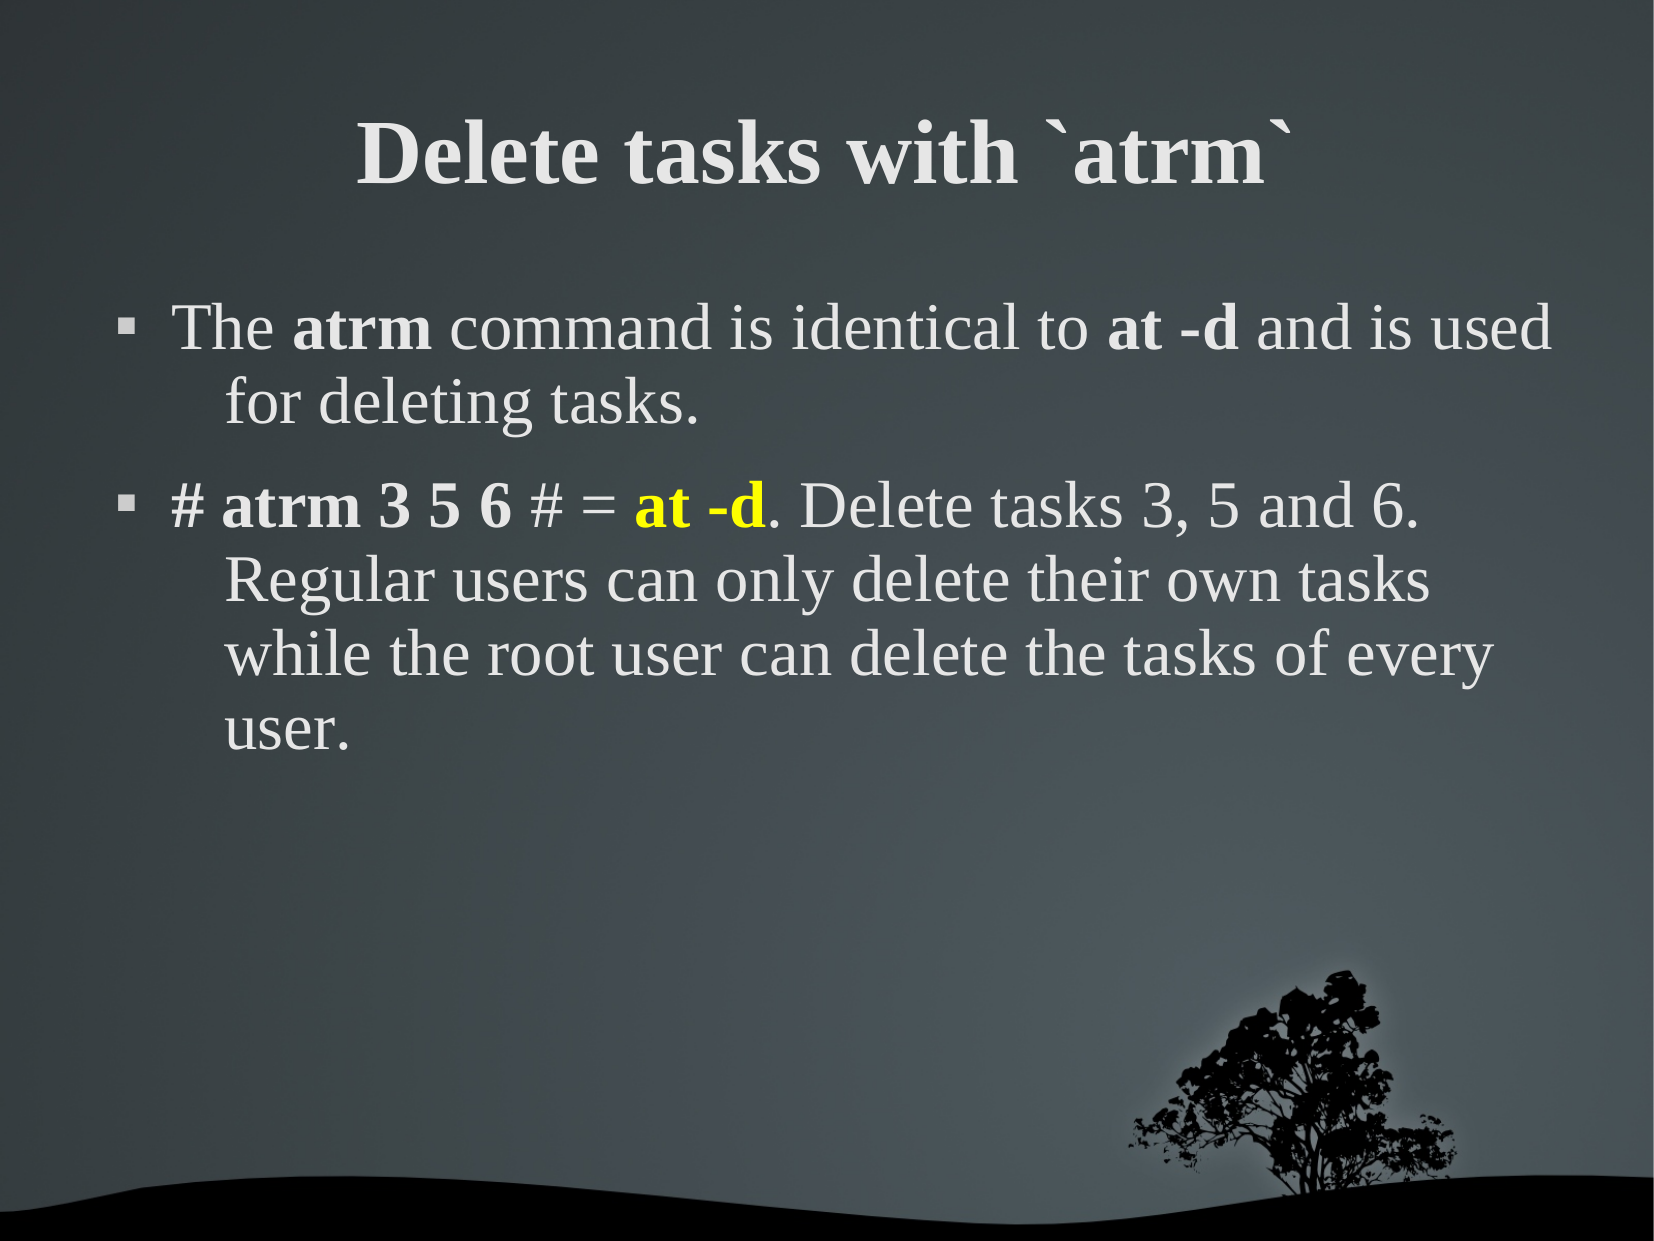

# Delete tasks with `atrm`
The atrm command is identical to at -d and is used for deleting tasks.
# atrm 3 5 6 # = at -d. Delete tasks 3, 5 and 6. Regular users can only delete their own tasks while the root user can delete the tasks of every user.